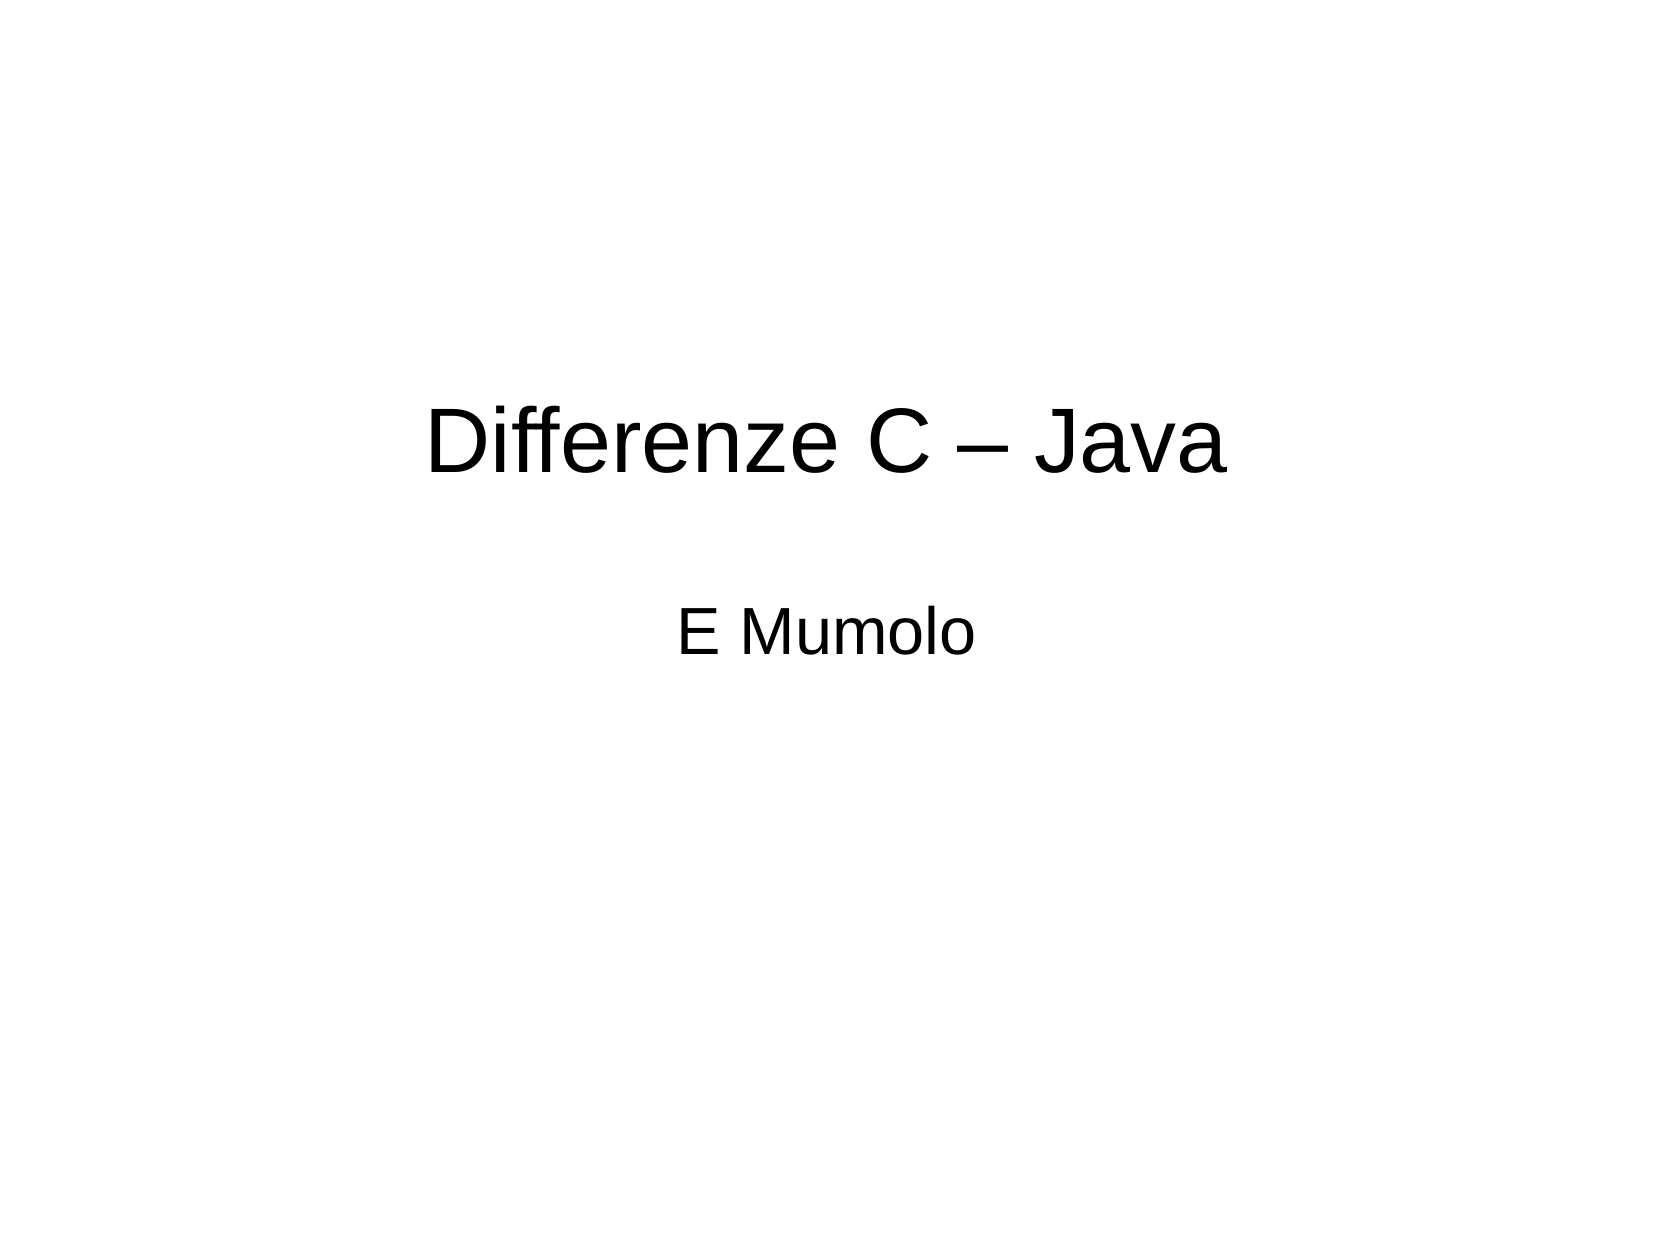

# Differenze C – Java
E Mumolo